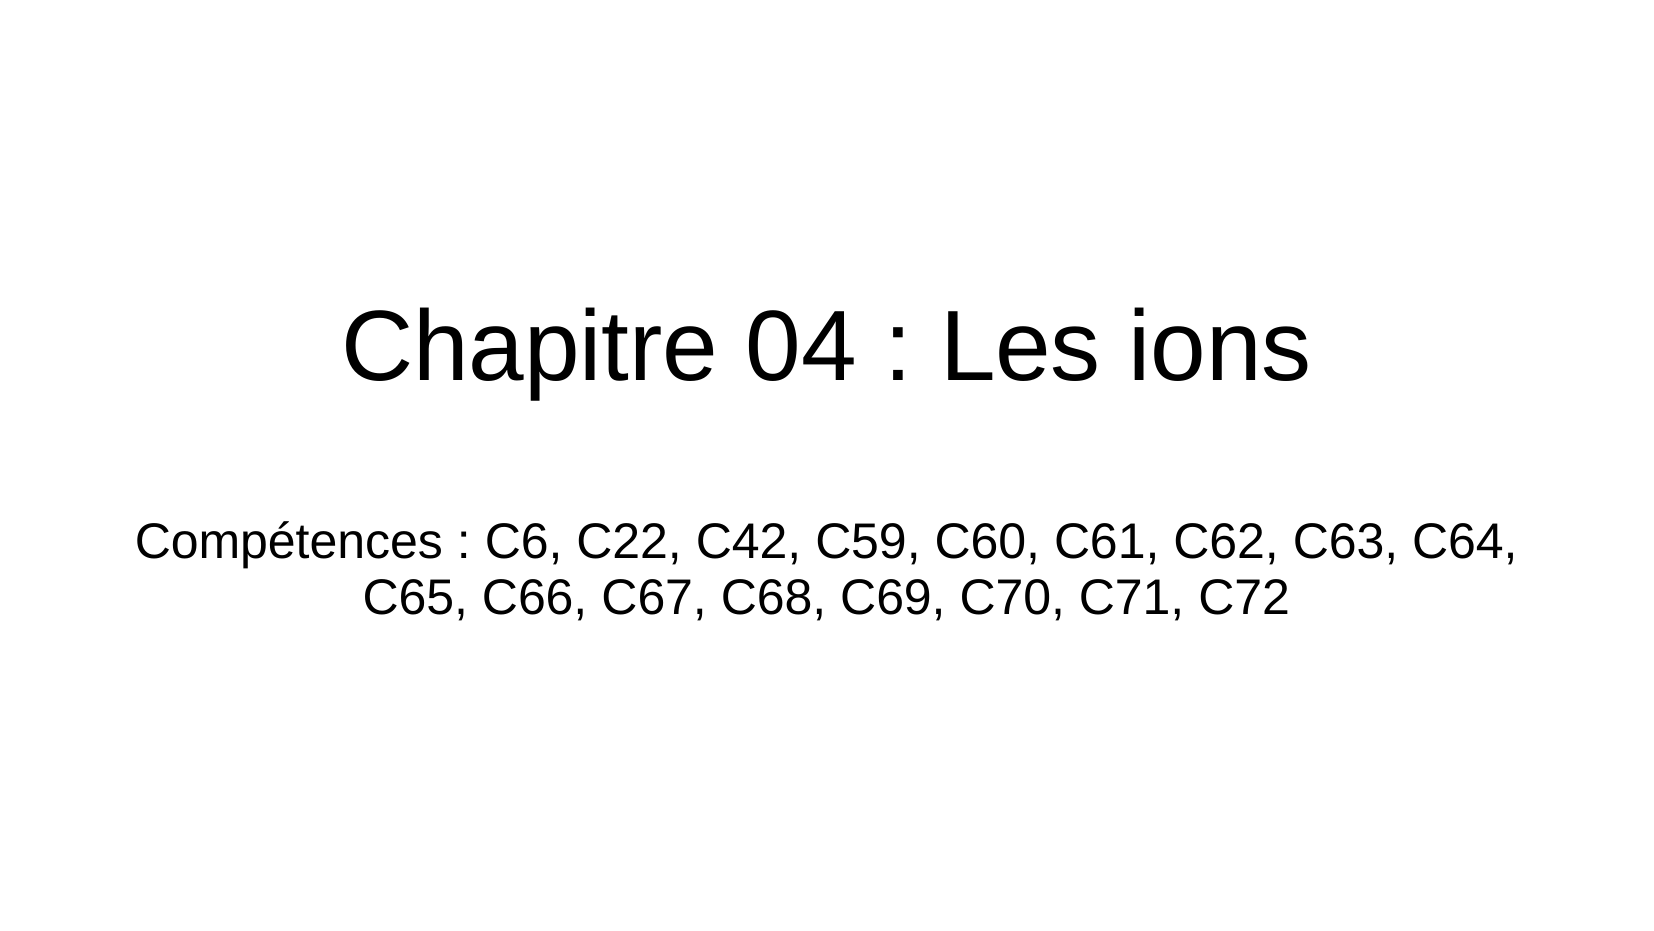

# Chapitre 04 : Les ions
Compétences : C6, C22, C42, C59, C60, C61, C62, C63, C64, C65, C66, C67, C68, C69, C70, C71, C72